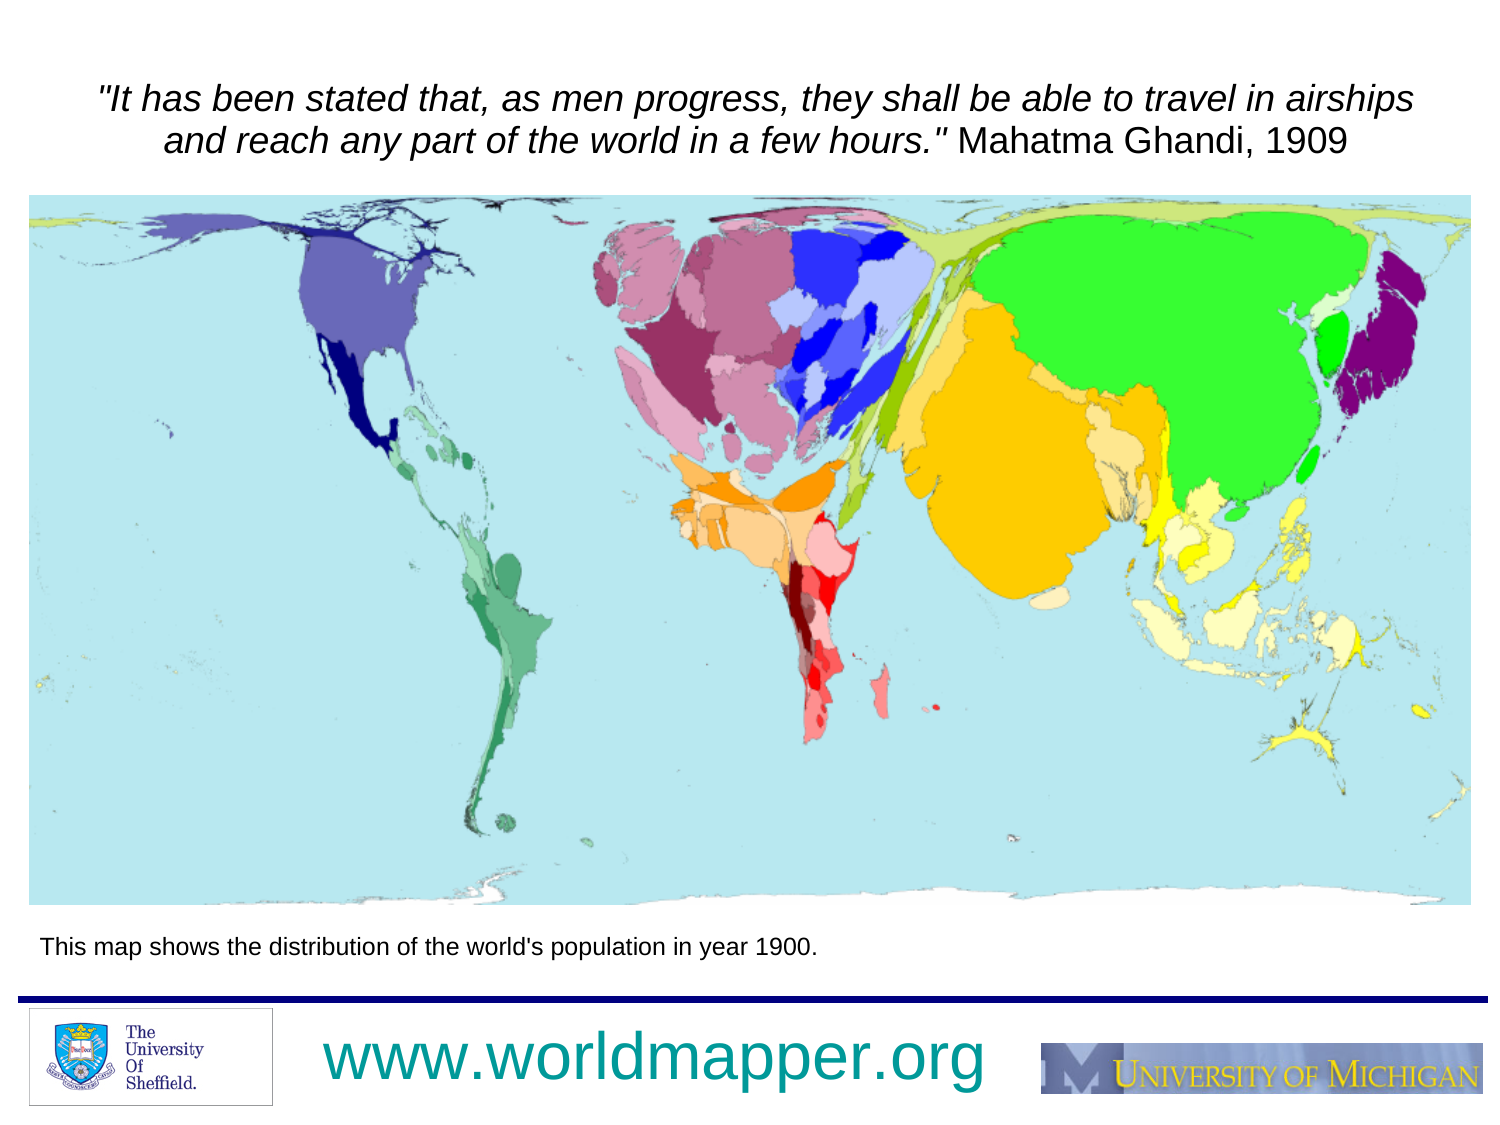

# "It has been stated that, as men progress, they shall be able to travel in airships and reach any part of the world in a few hours." Mahatma Ghandi, 1909
This map shows the distribution of the world's population in year 1900.